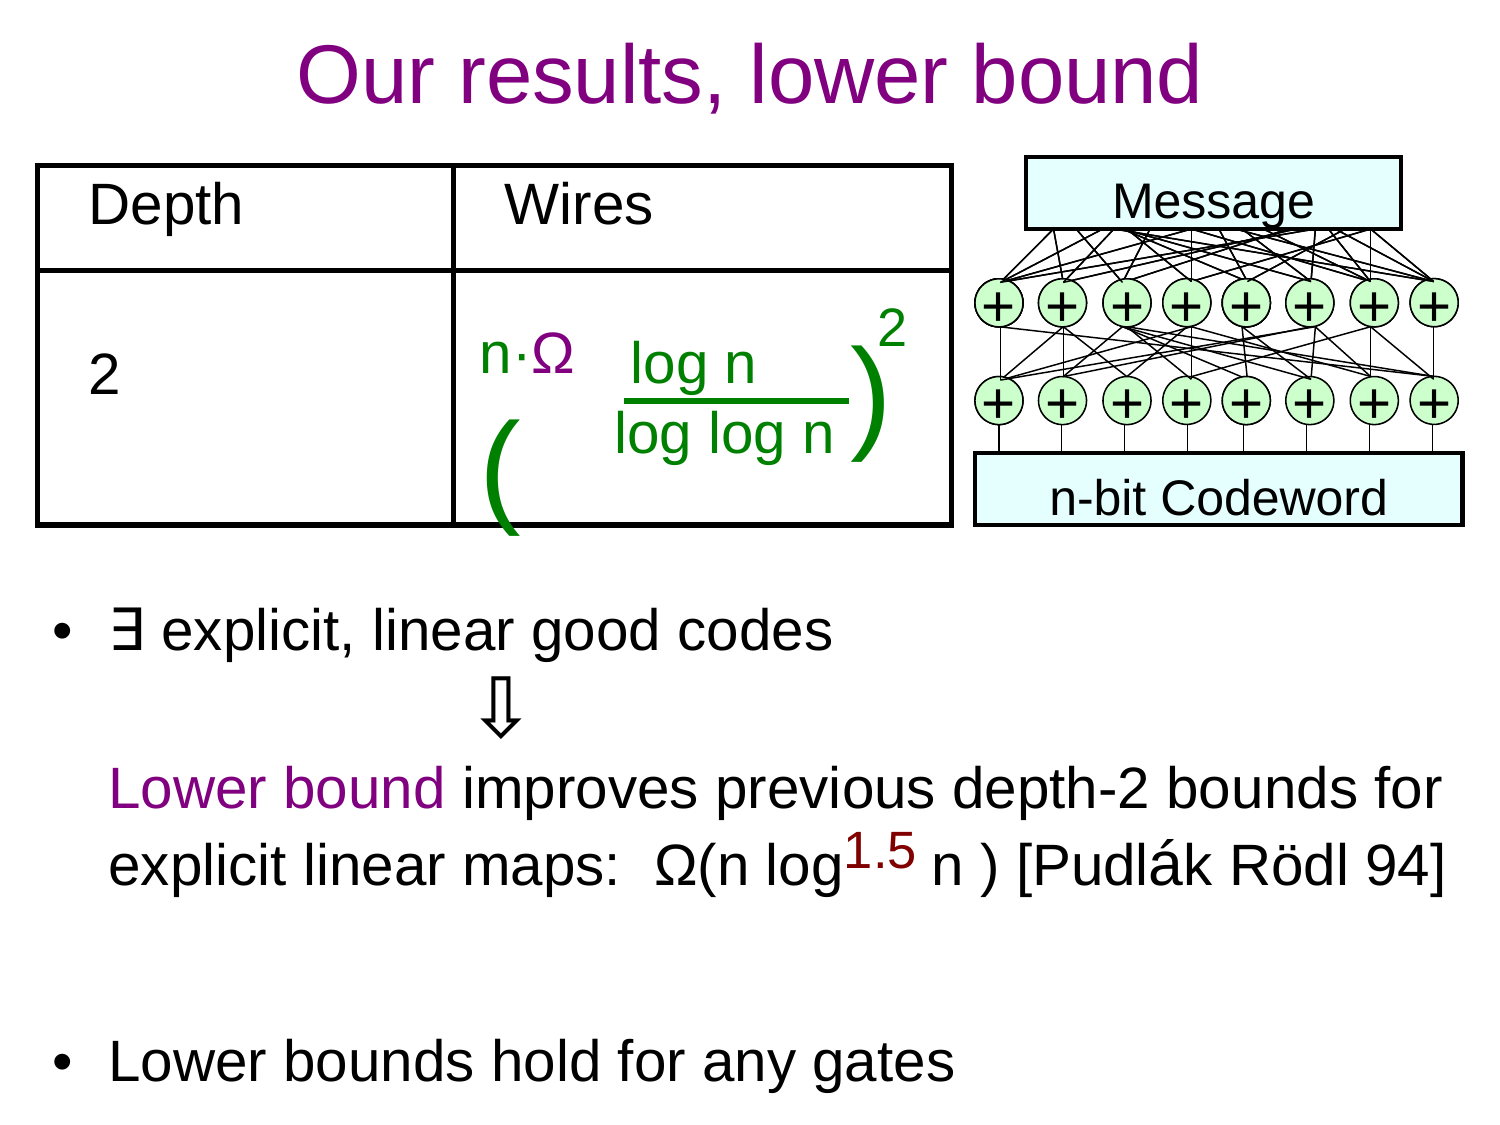

# Our results, lower bound
Message
| Depth | Wires |
| --- | --- |
| 2 | |
+
+
+
+
+
+
+
+
+
+
+
+
+
+
+
+
+
+
+
+
2
)
n·Ω(
 log n
log log n
+
+
+
+
+
+
+
+
+
+
n-bit Codeword
∃ explicit, linear good codes
 ⇩
Lower bound improves previous depth-2 bounds for explicit linear maps: Ω(n log1.5 n ) [Pudlák Rödl 94]
Lower bounds hold for any gates